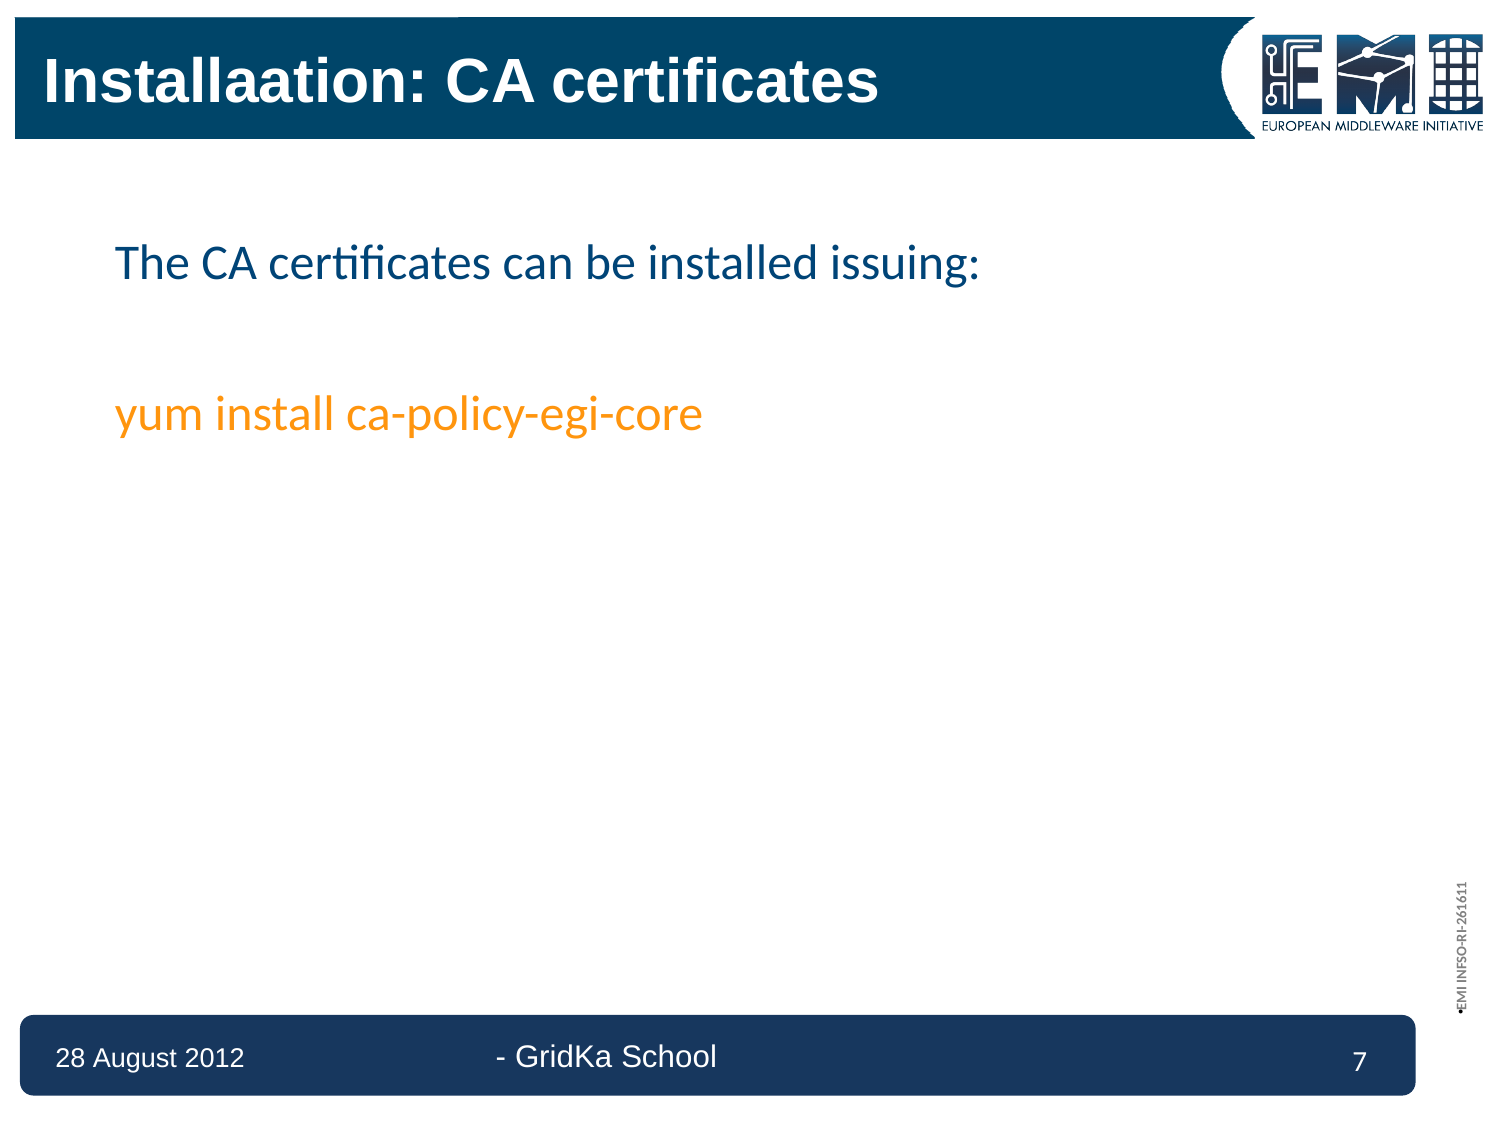

Installaation: CA certificates
# The CA certificates can be installed issuing:
yum install ca-policy-egi-core
GridKa School
7